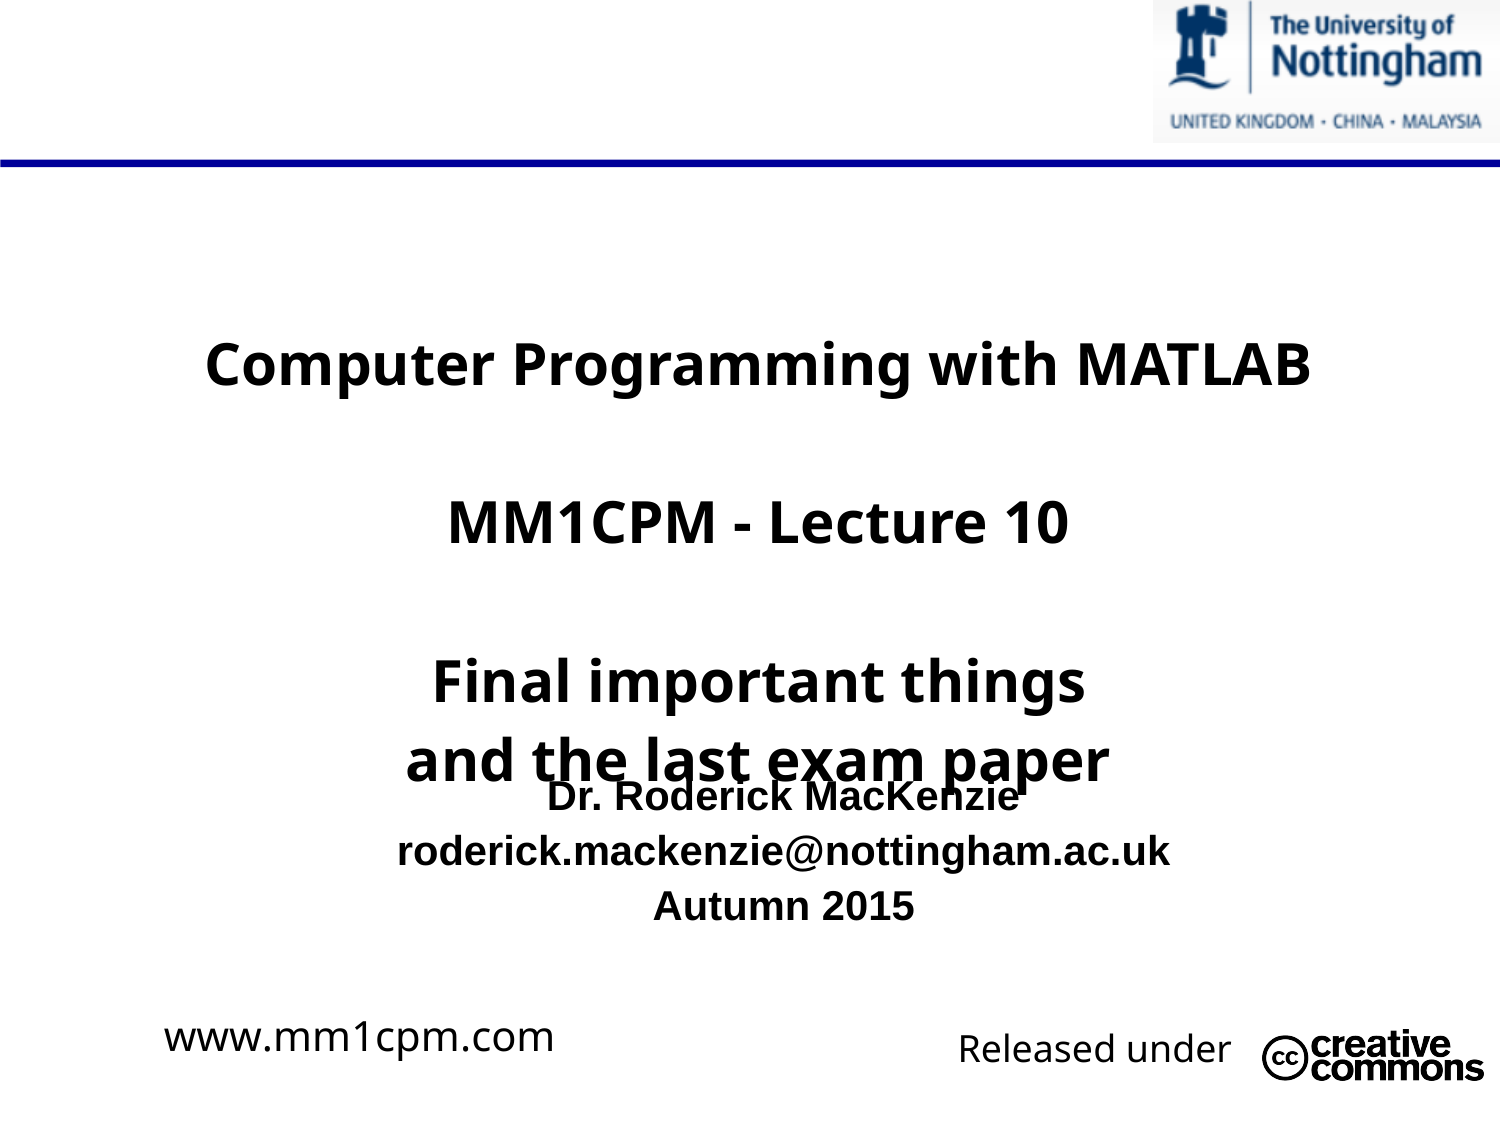

Computer Programming with MATLAB
MM1CPM - Lecture 10
Final important things
and the last exam paper
# Dr. Roderick MacKenzie
roderick.mackenzie@nottingham.ac.uk
Autumn 2015
www.mm1cpm.com
Released under